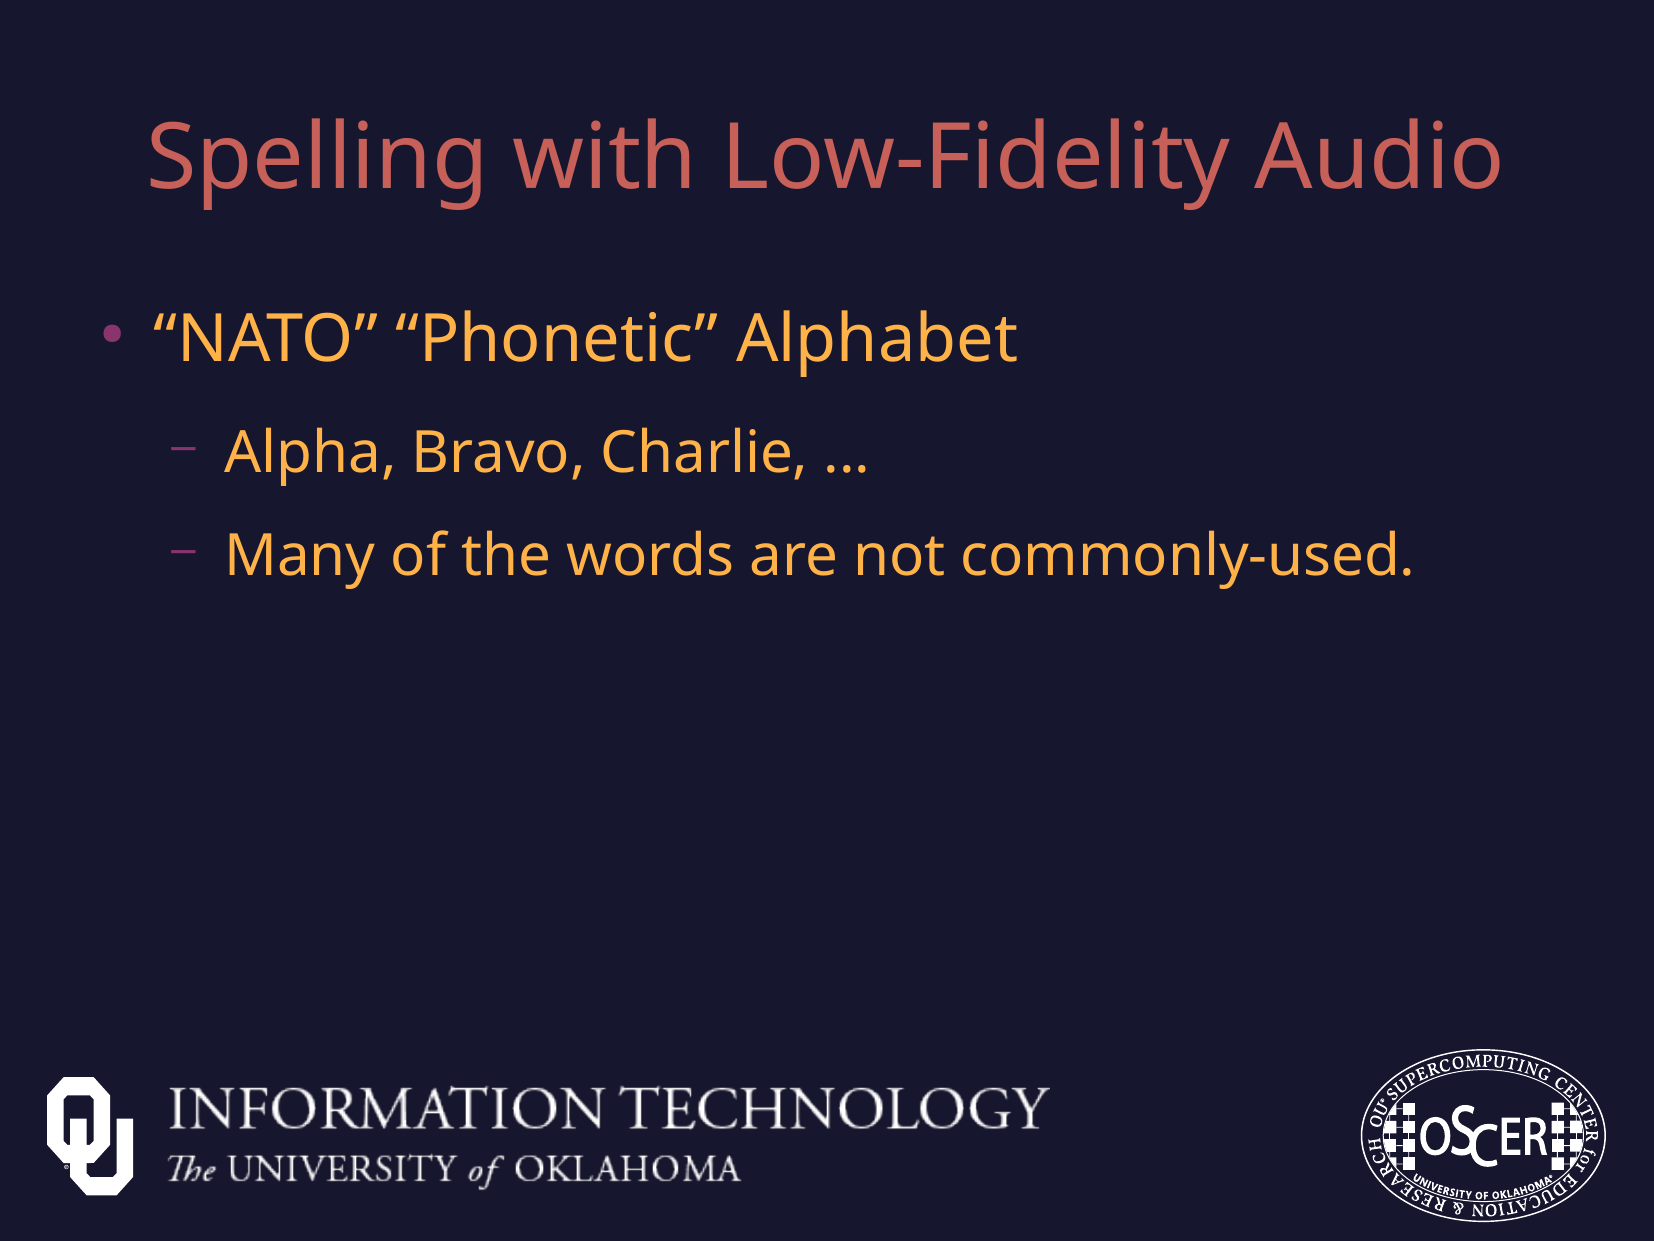

# Spelling with Low-Fidelity Audio
“NATO” “Phonetic” Alphabet
Alpha, Bravo, Charlie, ...
Many of the words are not commonly-used.